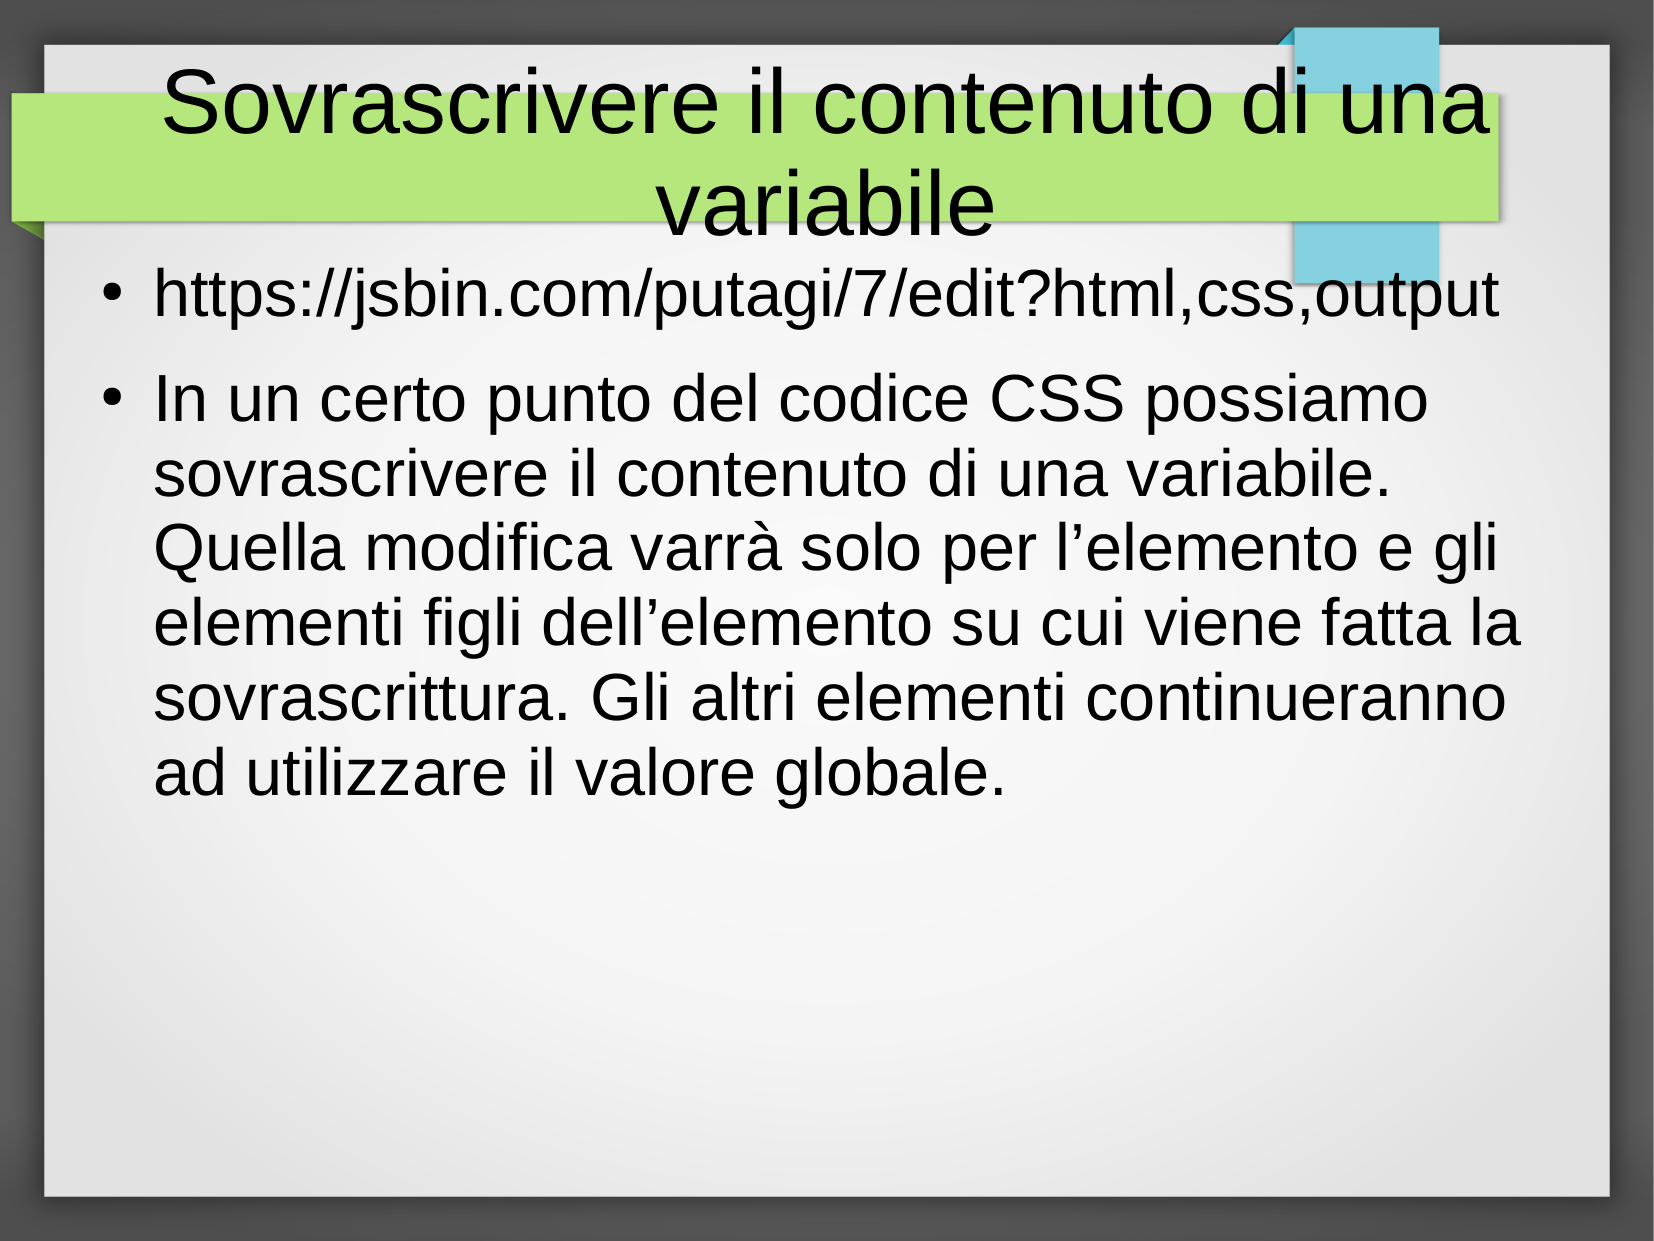

# Sovrascrivere il contenuto di una variabile
https://jsbin.com/putagi/7/edit?html,css,output
In un certo punto del codice CSS possiamo sovrascrivere il contenuto di una variabile. Quella modifica varrà solo per l’elemento e gli elementi figli dell’elemento su cui viene fatta la sovrascrittura. Gli altri elementi continueranno ad utilizzare il valore globale.